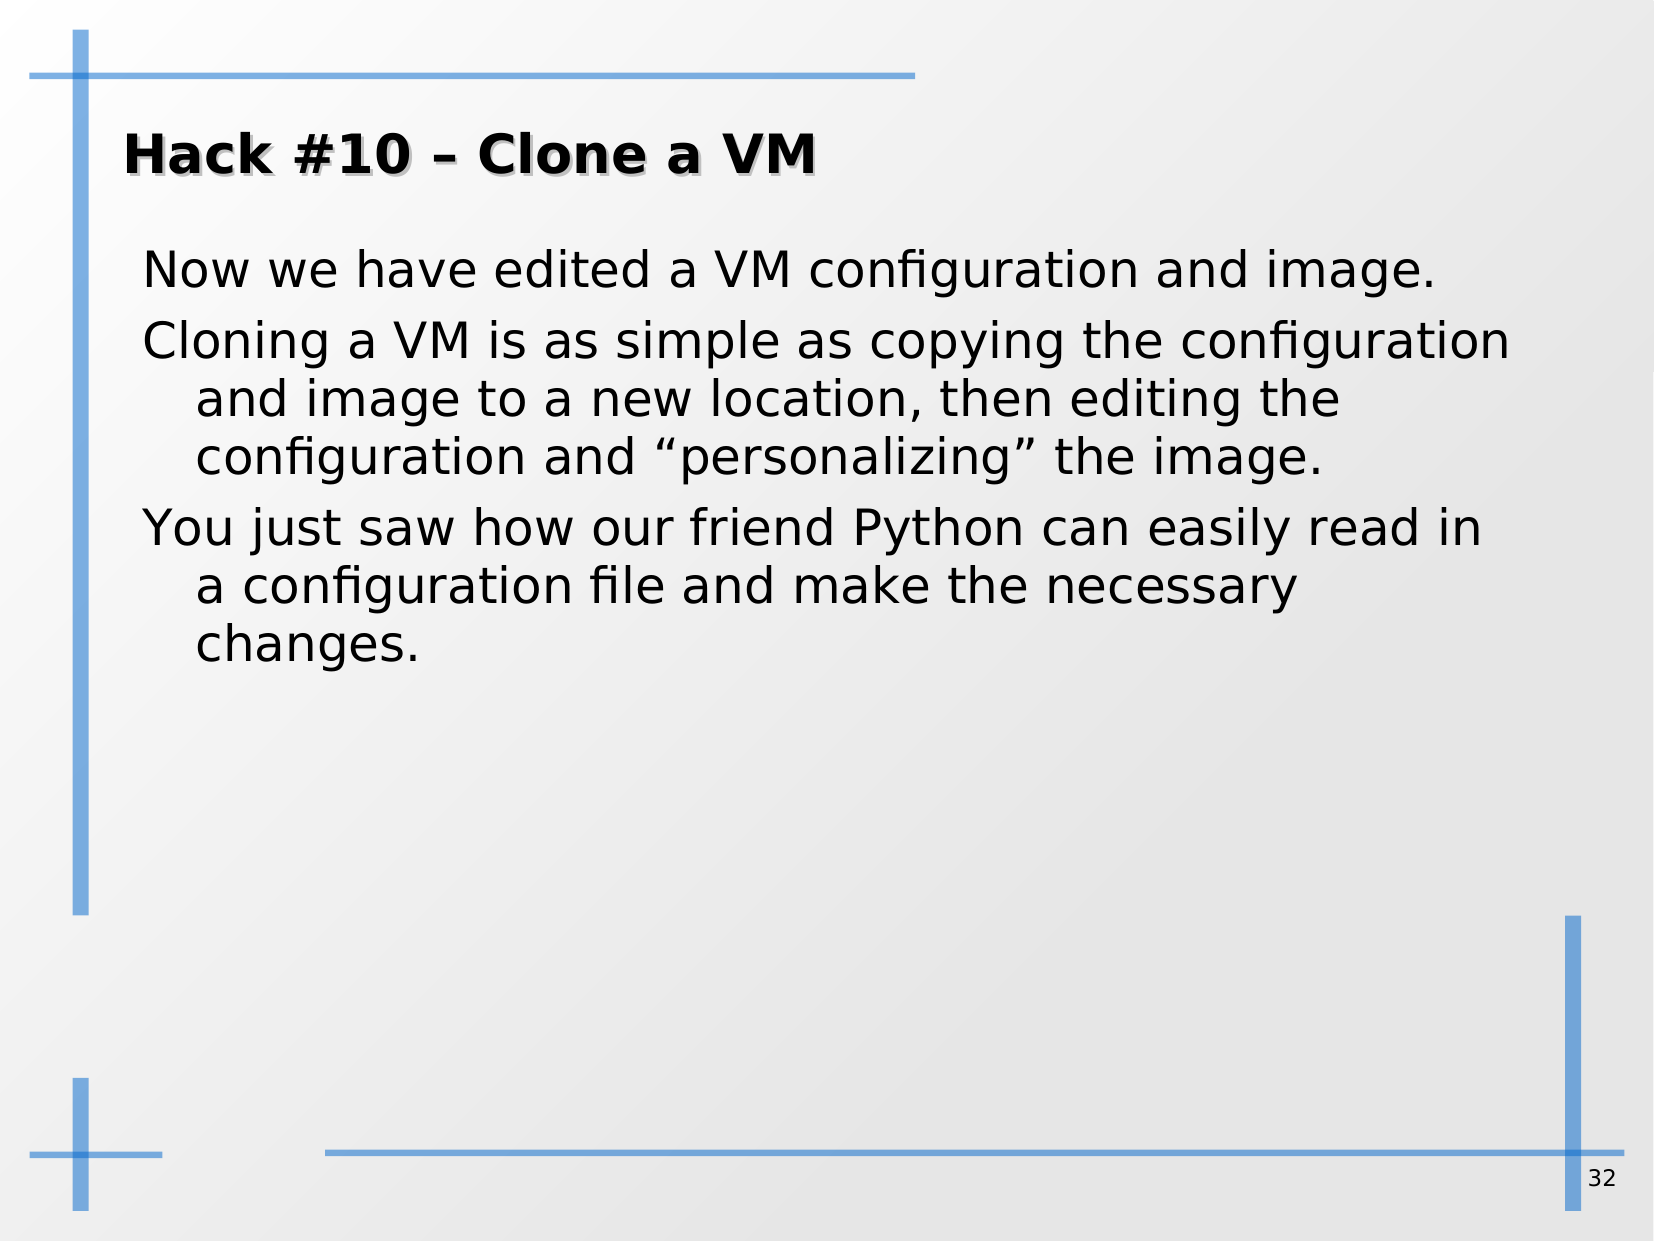

# Hack #10 – Clone a VM
Now we have edited a VM configuration and image.
Cloning a VM is as simple as copying the configuration and image to a new location, then editing the configuration and “personalizing” the image.
You just saw how our friend Python can easily read in a configuration file and make the necessary changes.